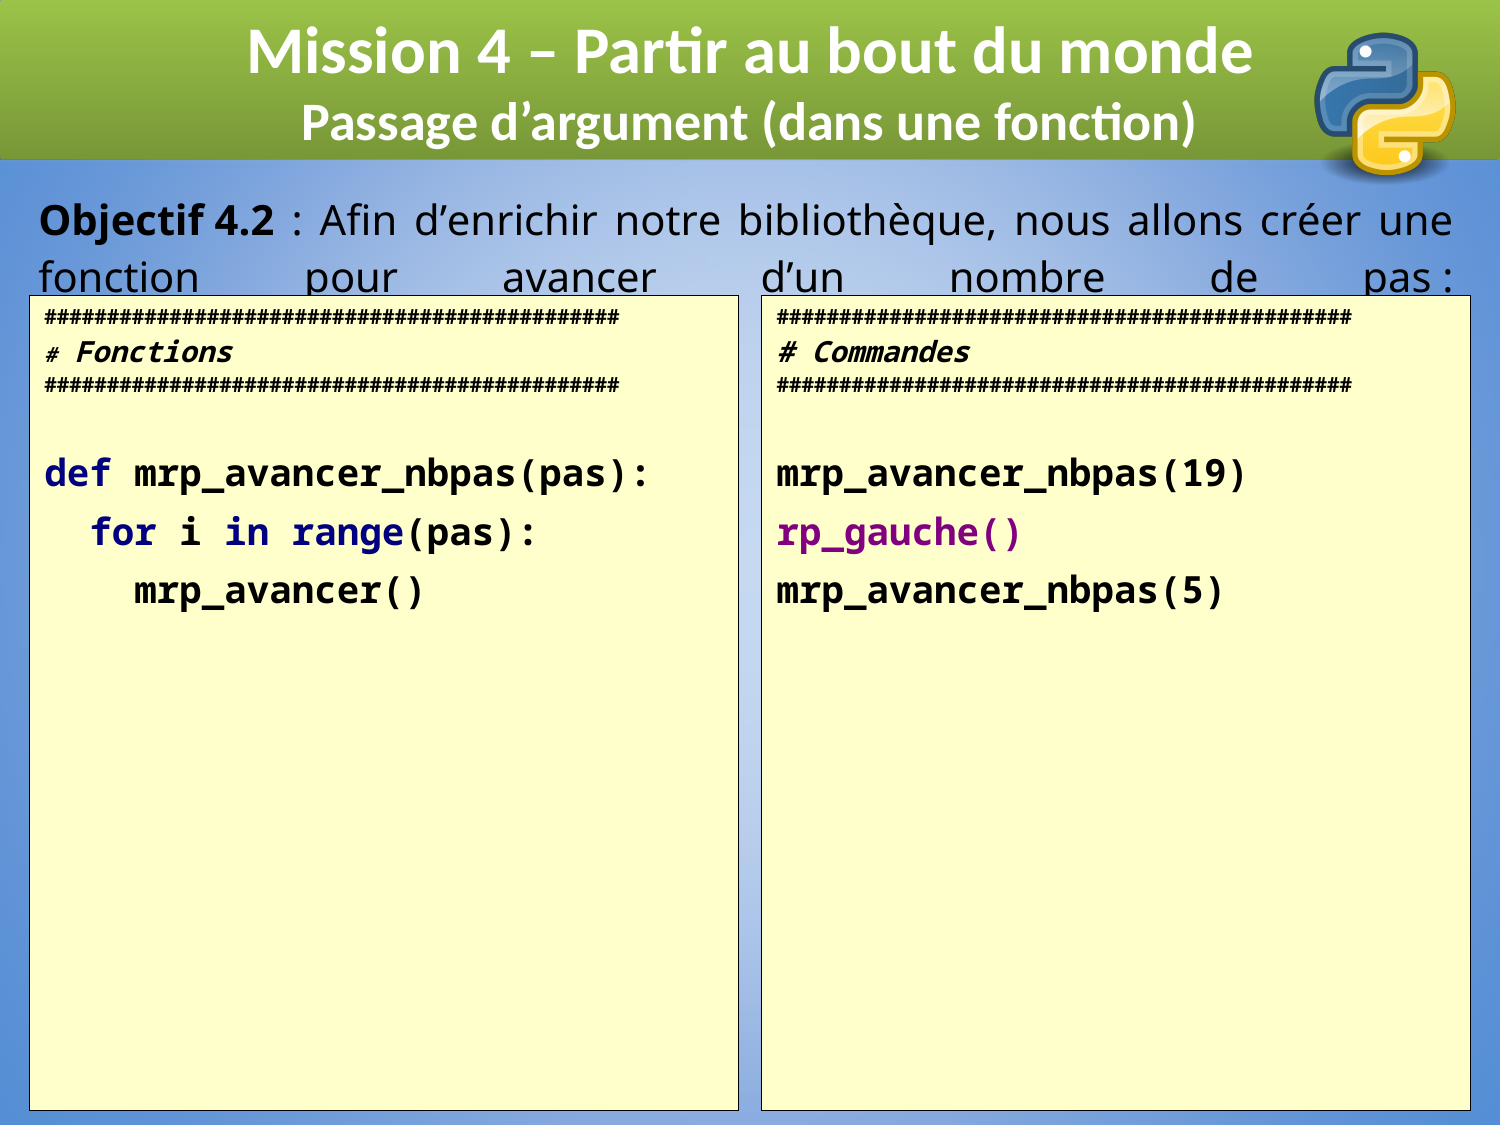

Mission 4 – Partir au bout du monde
Passage d’argument (dans une fonction)
Objectif 4.2 : Afin d’enrichir notre bibliothèque, nous allons créer une fonction pour avancer d’un nombre de pas : mrp_avancer_nbpas(pas).
##############################################
# Fonctions
##############################################
def mrp_avancer_nbpas(pas):
 for i in range(pas):
 mrp_avancer()
##############################################
# Commandes
##############################################
mrp_avancer_nbpas(19)
rp_gauche()
mrp_avancer_nbpas(5)